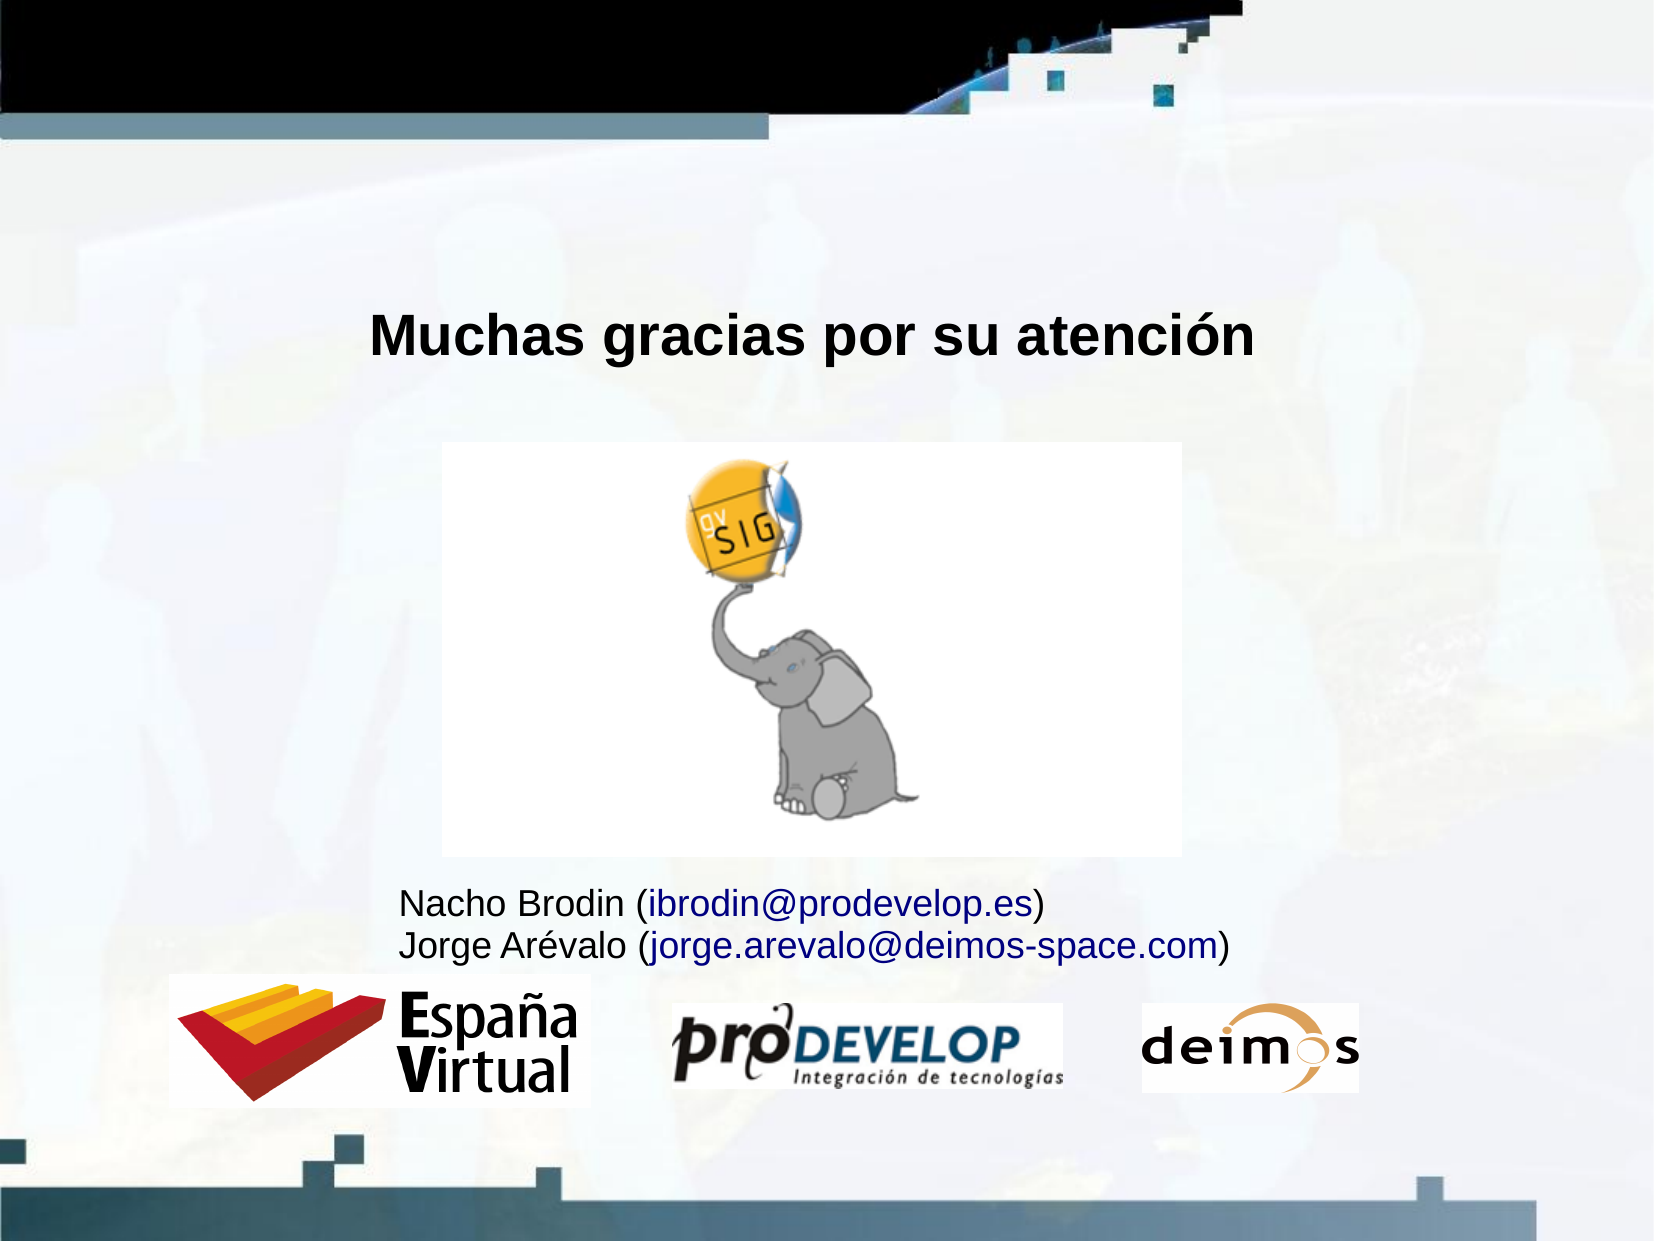

Muchas gracias por su atención
Nacho Brodin (ibrodin@prodevelop.es)
Jorge Arévalo (jorge.arevalo@deimos-space.com)